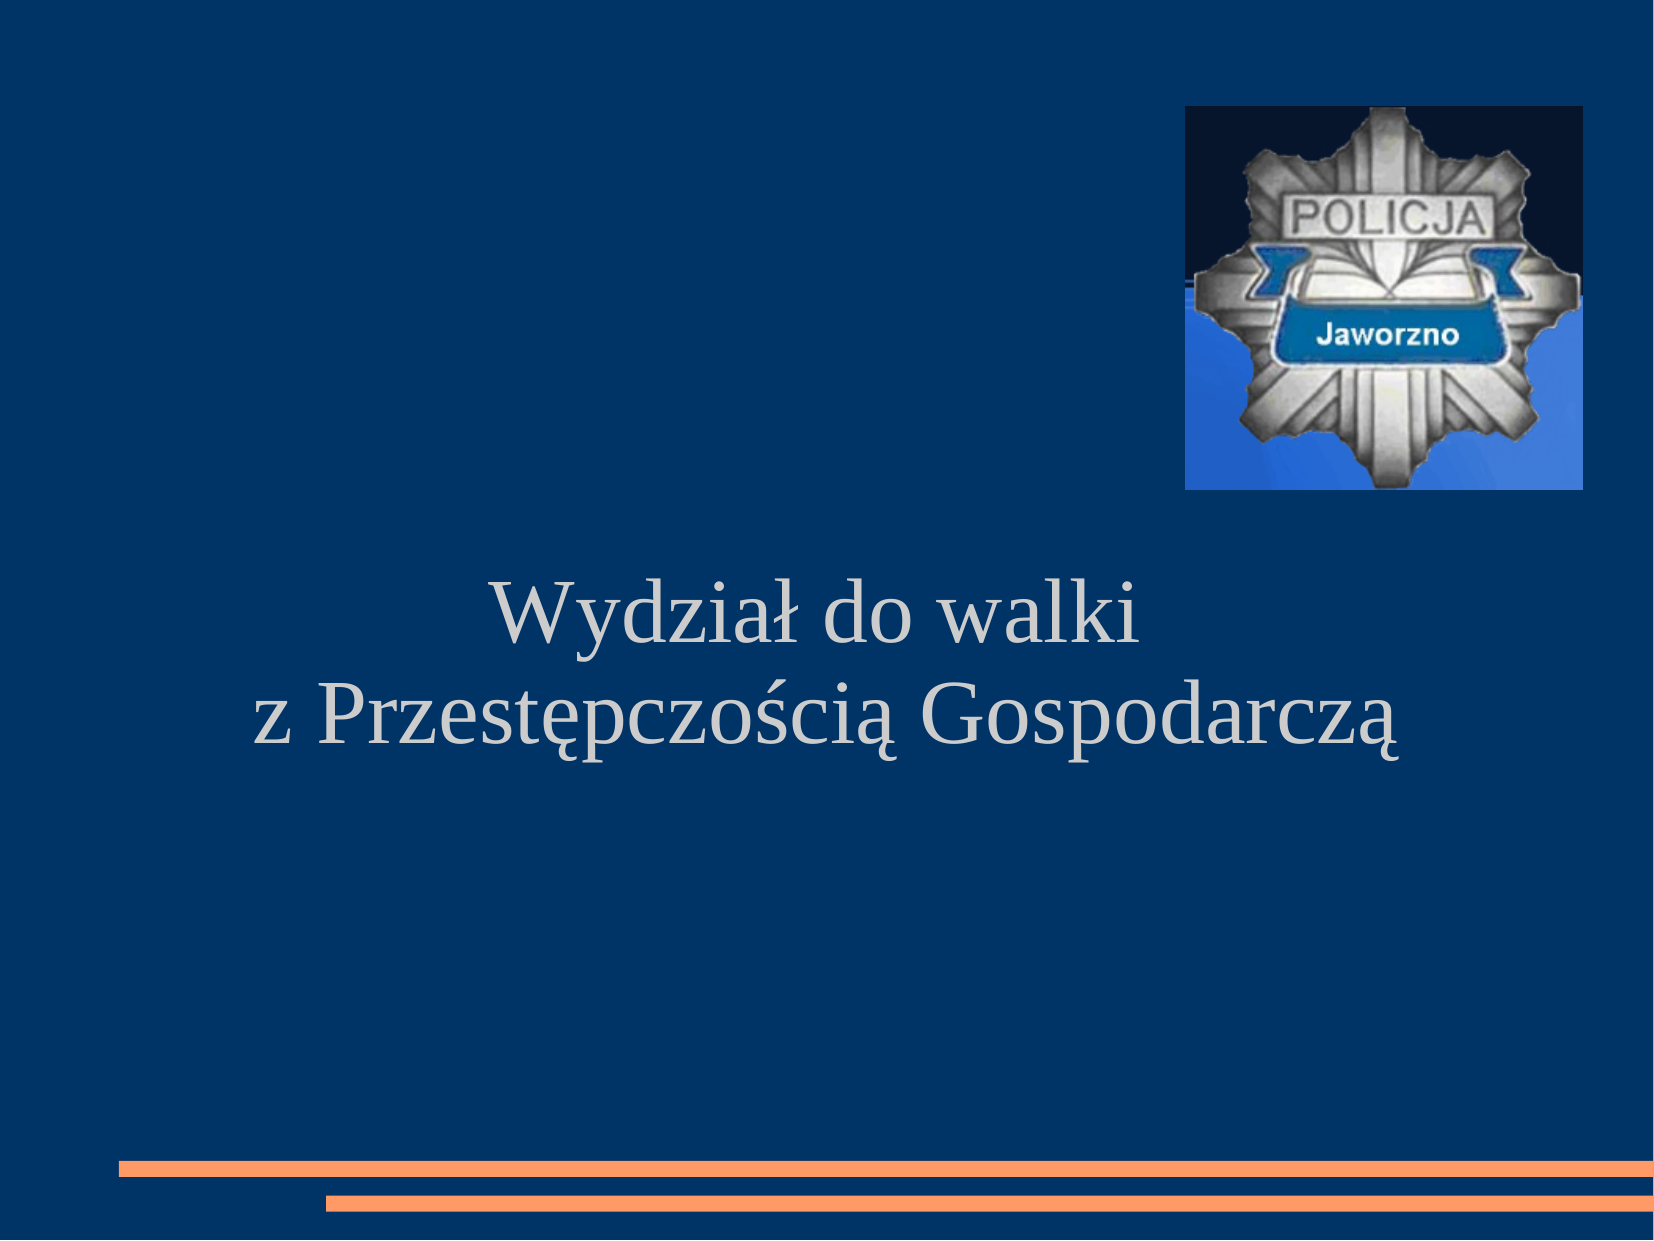

# Wydział do walki
z Przestępczością Gospodarczą